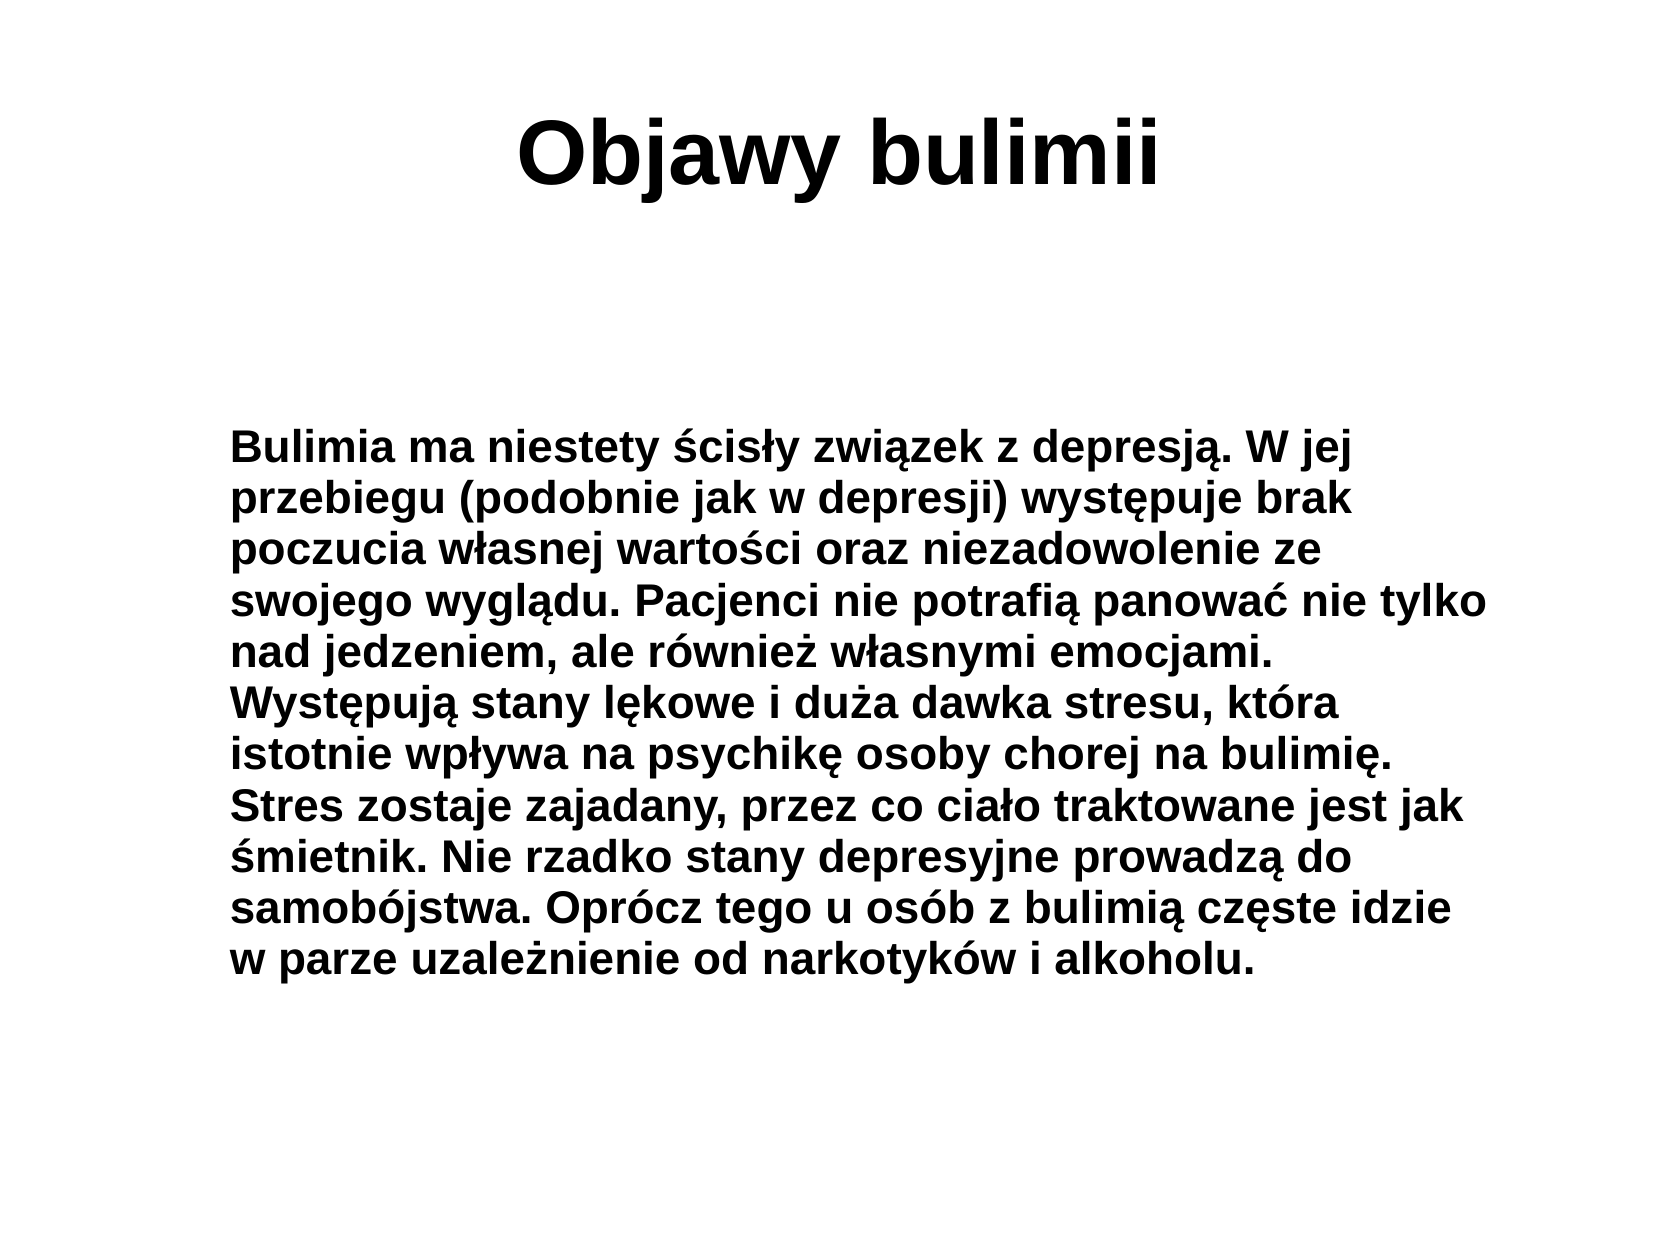

# Objawy bulimii
Bulimia ma niestety ścisły związek z depresją. W jej przebiegu (podobnie jak w depresji) występuje brak poczucia własnej wartości oraz niezadowolenie ze swojego wyglądu. Pacjenci nie potrafią panować nie tylko nad jedzeniem, ale również własnymi emocjami. Występują stany lękowe i duża dawka stresu, która istotnie wpływa na psychikę osoby chorej na bulimię. Stres zostaje zajadany, przez co ciało traktowane jest jak śmietnik. Nie rzadko stany depresyjne prowadzą do samobójstwa. Oprócz tego u osób z bulimią częste idzie w parze uzależnienie od narkotyków i alkoholu.